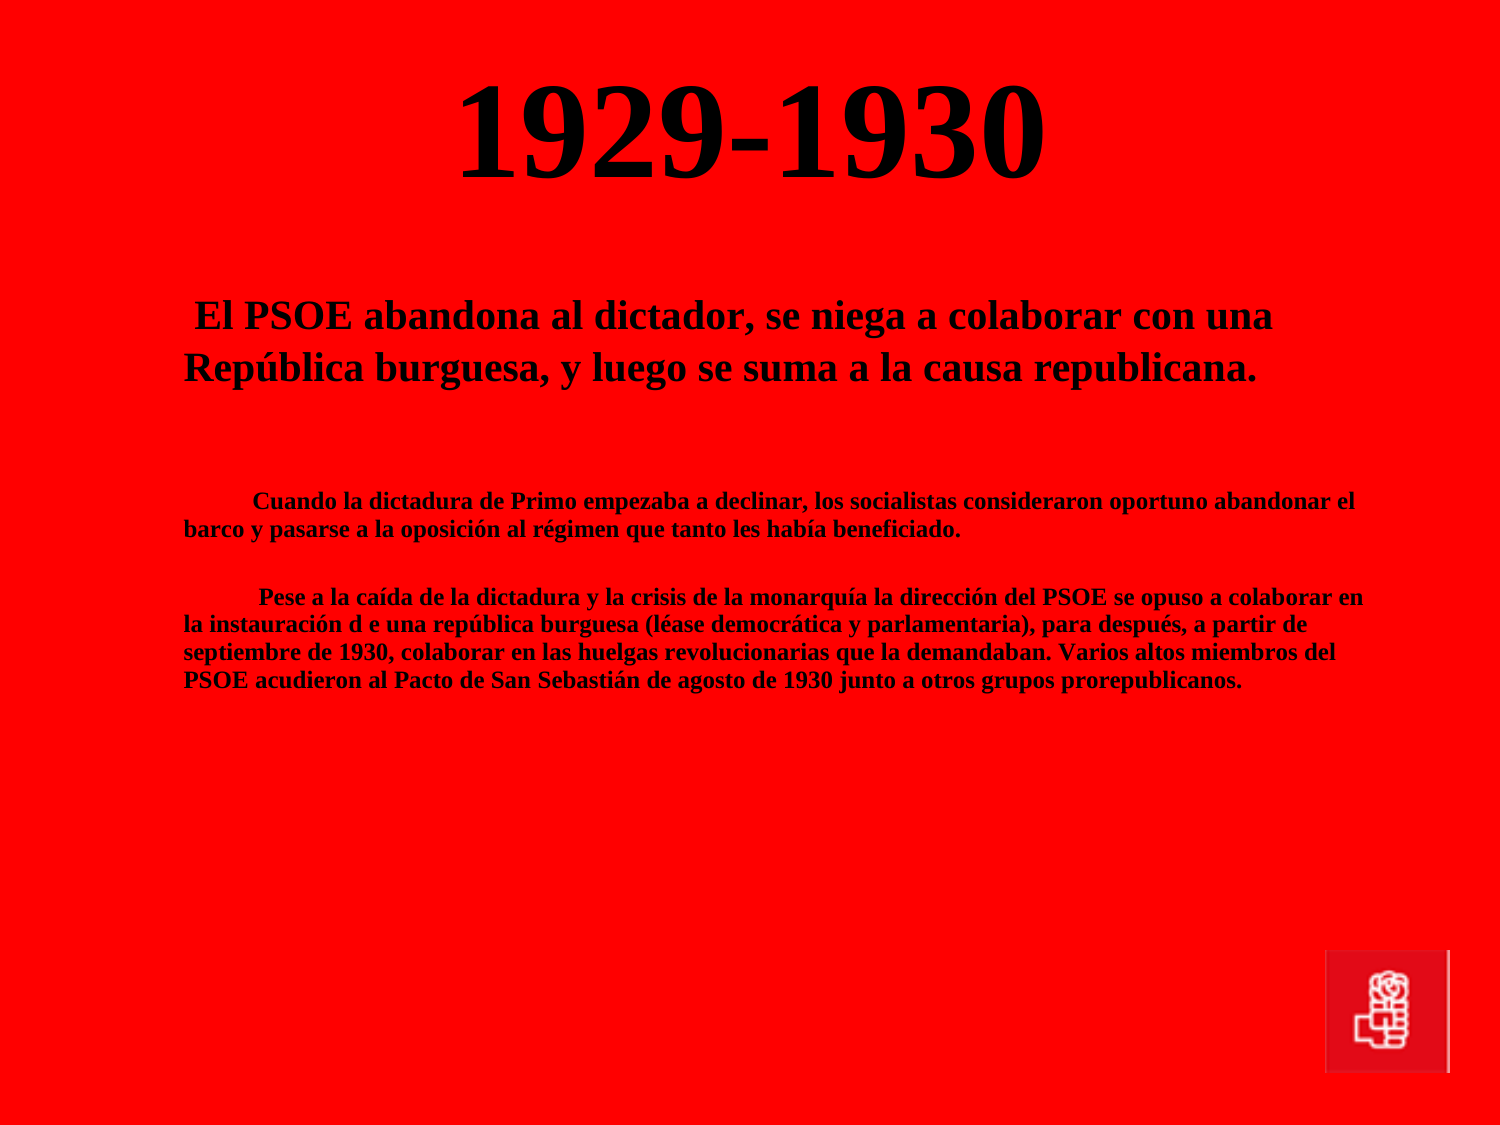

# 1929-1930
 El PSOE abandona al dictador, se niega a colaborar con una República burguesa, y luego se suma a la causa republicana.
 Cuando la dictadura de Primo empezaba a declinar, los socialistas consideraron oportuno abandonar el barco y pasarse a la oposición al régimen que tanto les había beneficiado.
 Pese a la caída de la dictadura y la crisis de la monarquía la dirección del PSOE se opuso a colaborar en la instauración d e una república burguesa (léase democrática y parlamentaria), para después, a partir de septiembre de 1930, colaborar en las huelgas revolucionarias que la demandaban. Varios altos miembros del PSOE acudieron al Pacto de San Sebastián de agosto de 1930 junto a otros grupos prorepublicanos.